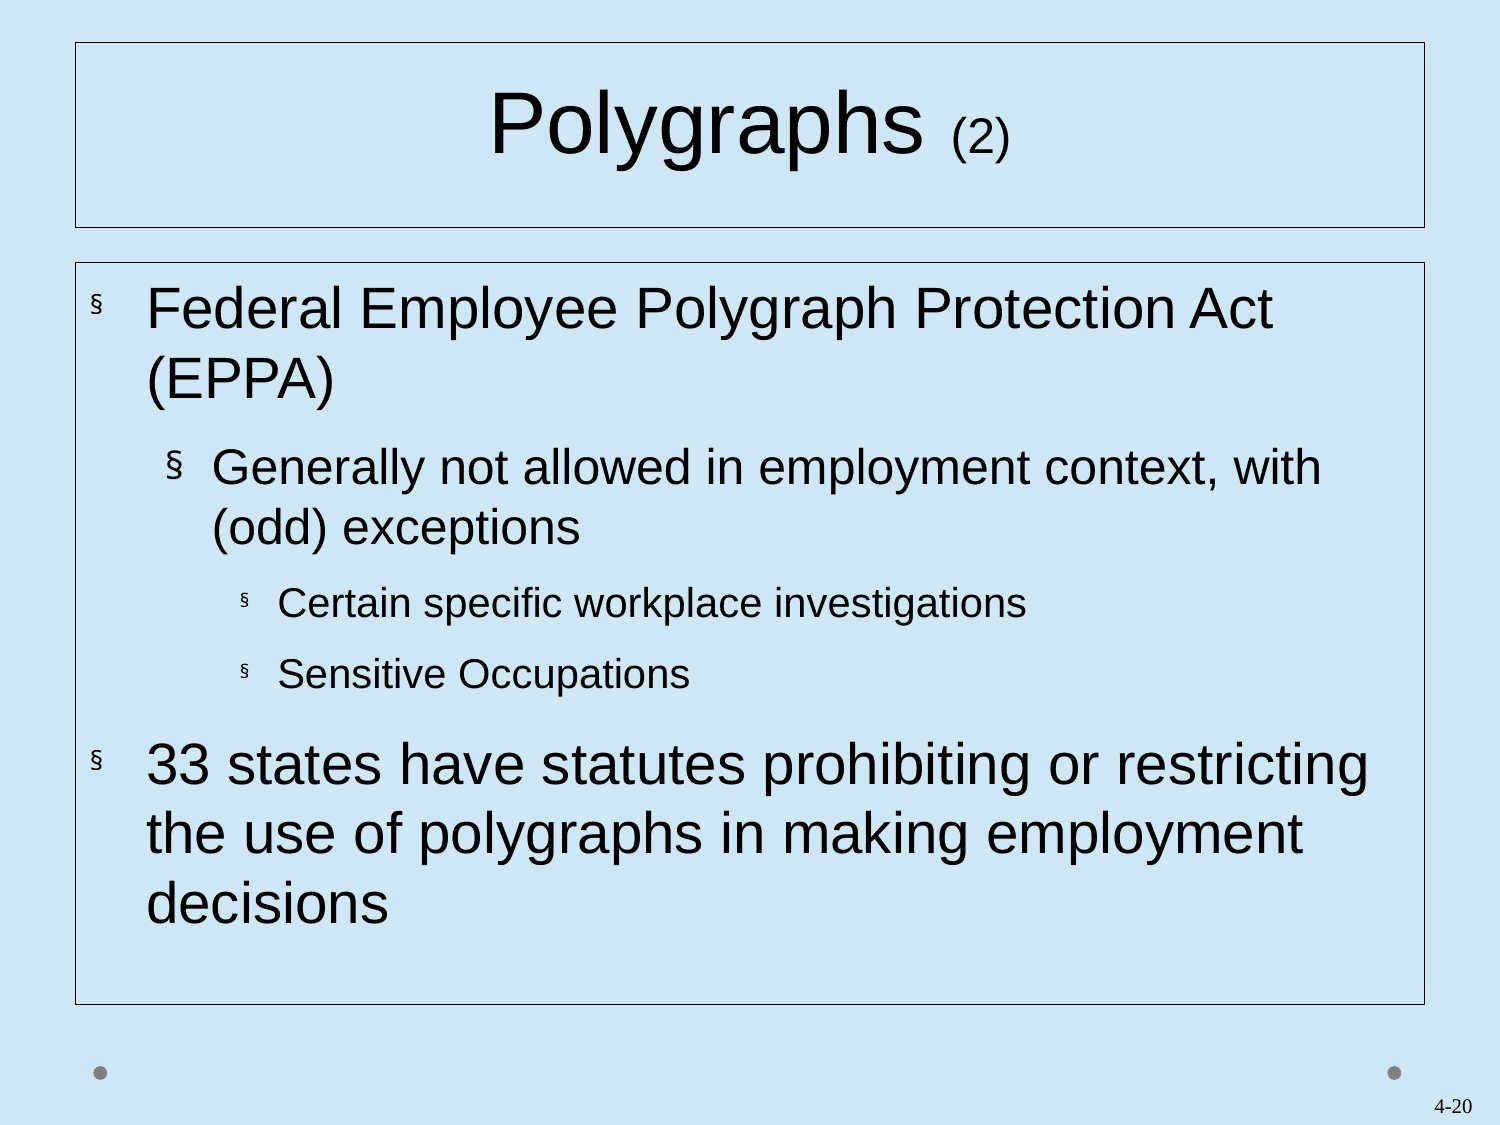

# Polygraphs (2)
Federal Employee Polygraph Protection Act (EPPA)
Generally not allowed in employment context, with (odd) exceptions
Certain specific workplace investigations
Sensitive Occupations
33 states have statutes prohibiting or restricting the use of polygraphs in making employment decisions